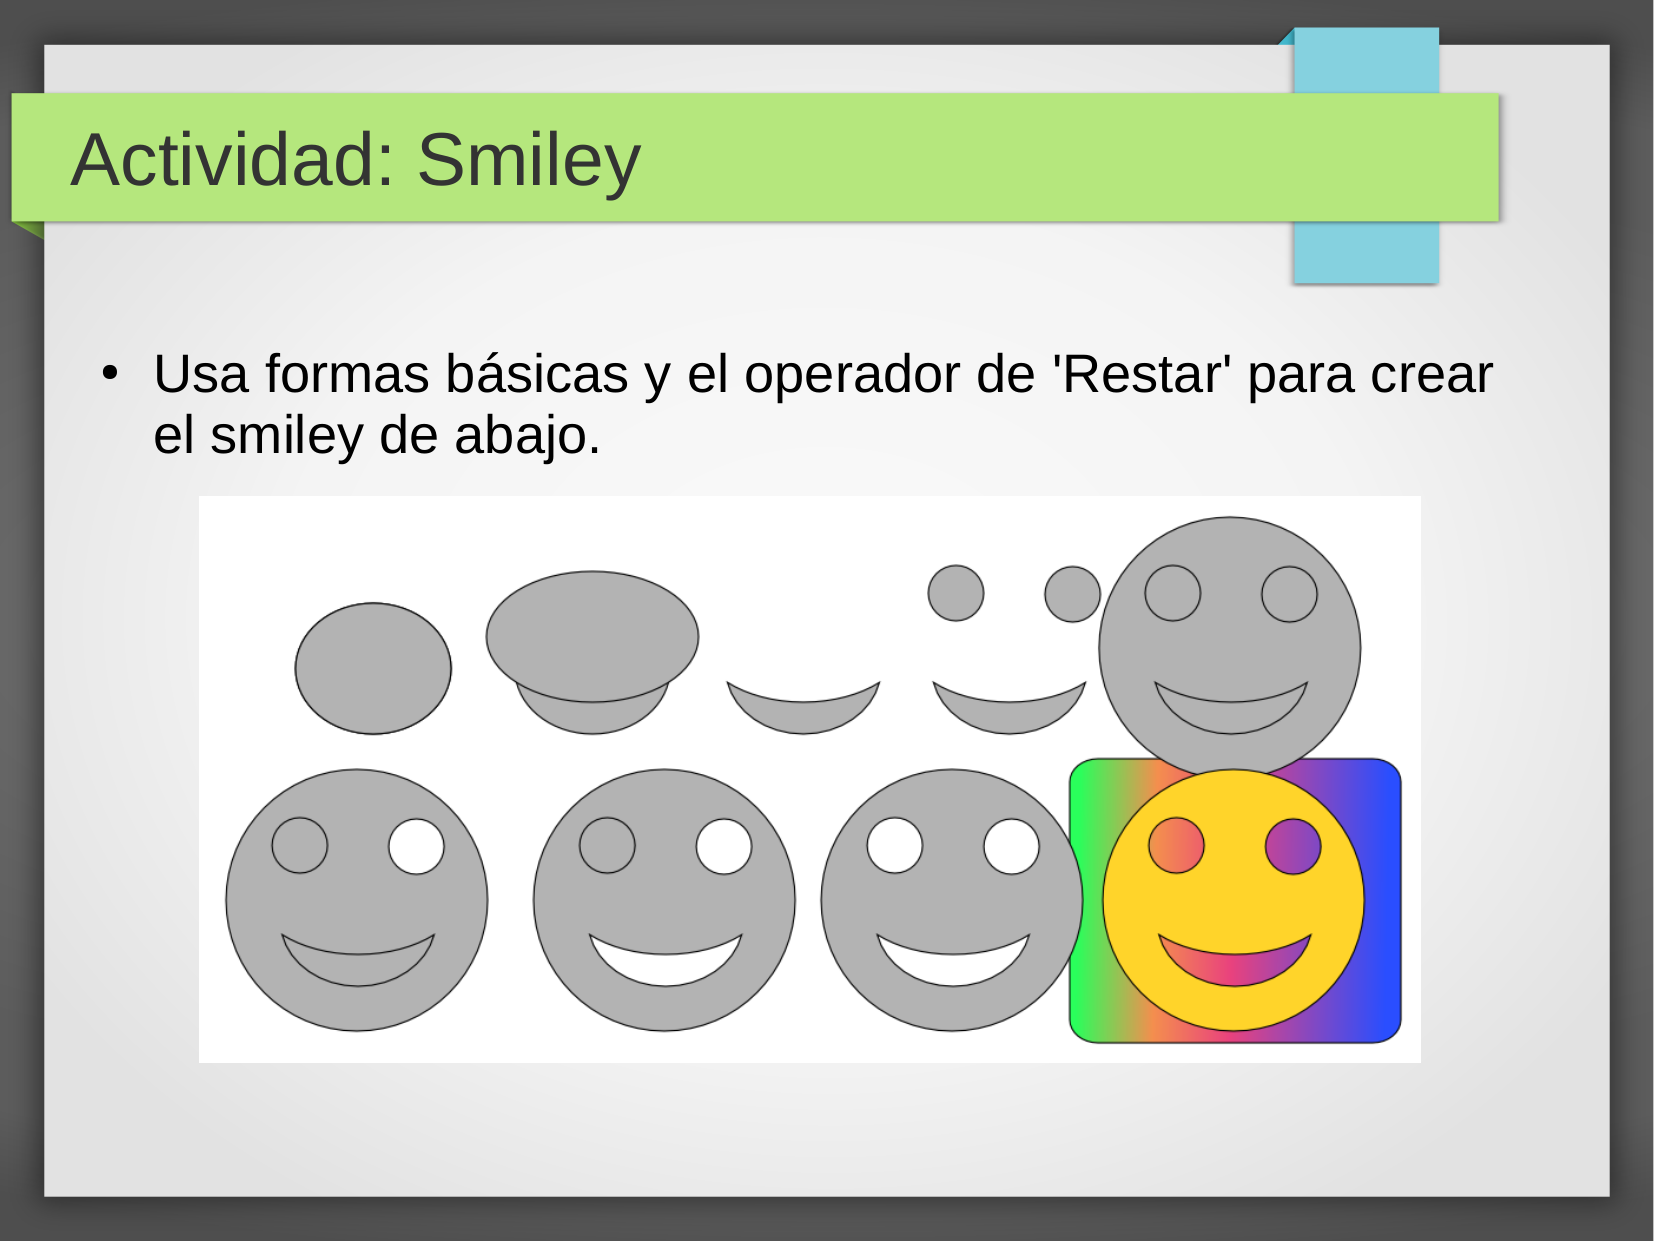

# Actividad: Smiley
Usa formas básicas y el operador de 'Restar' para crear el smiley de abajo.